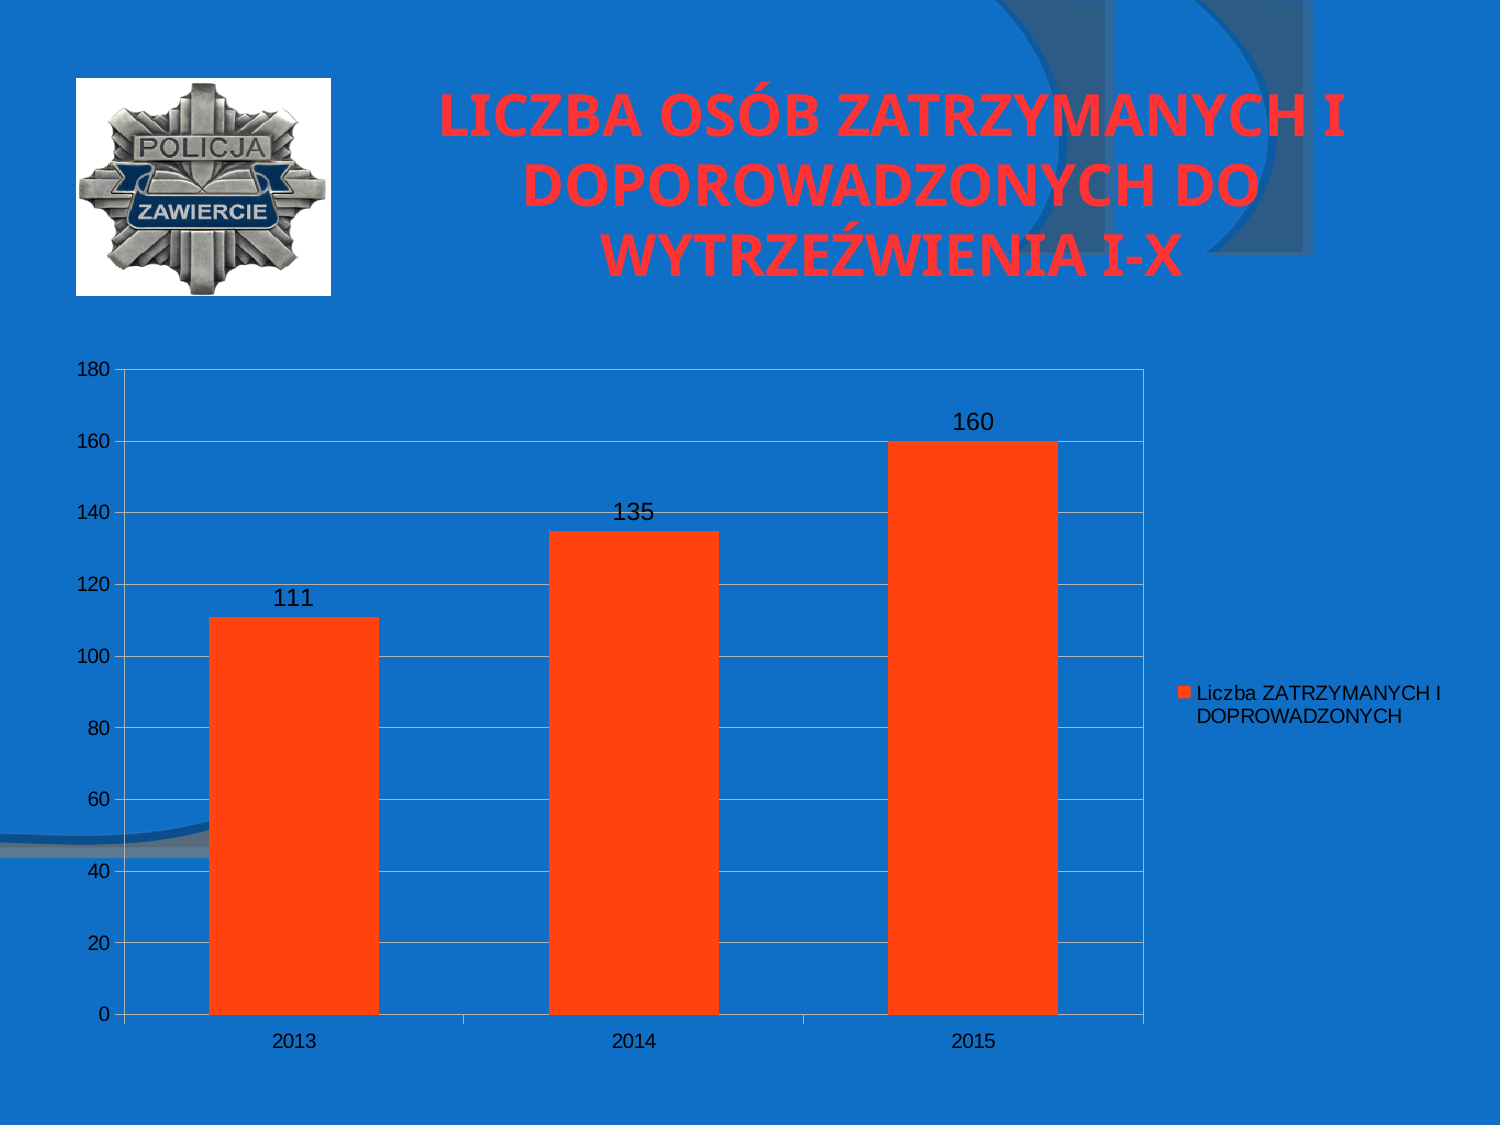

# LICZBA OSÓB ZATRZYMANYCH I DOPOROWADZONYCH DO WYTRZEŹWIENIA I-X
### Chart
| Category | Liczba ZATRZYMANYCH I DOPROWADZONYCH |
|---|---|
| 2013 | 111.0 |
| 2014 | 135.0 |
| 2015 | 160.0 |